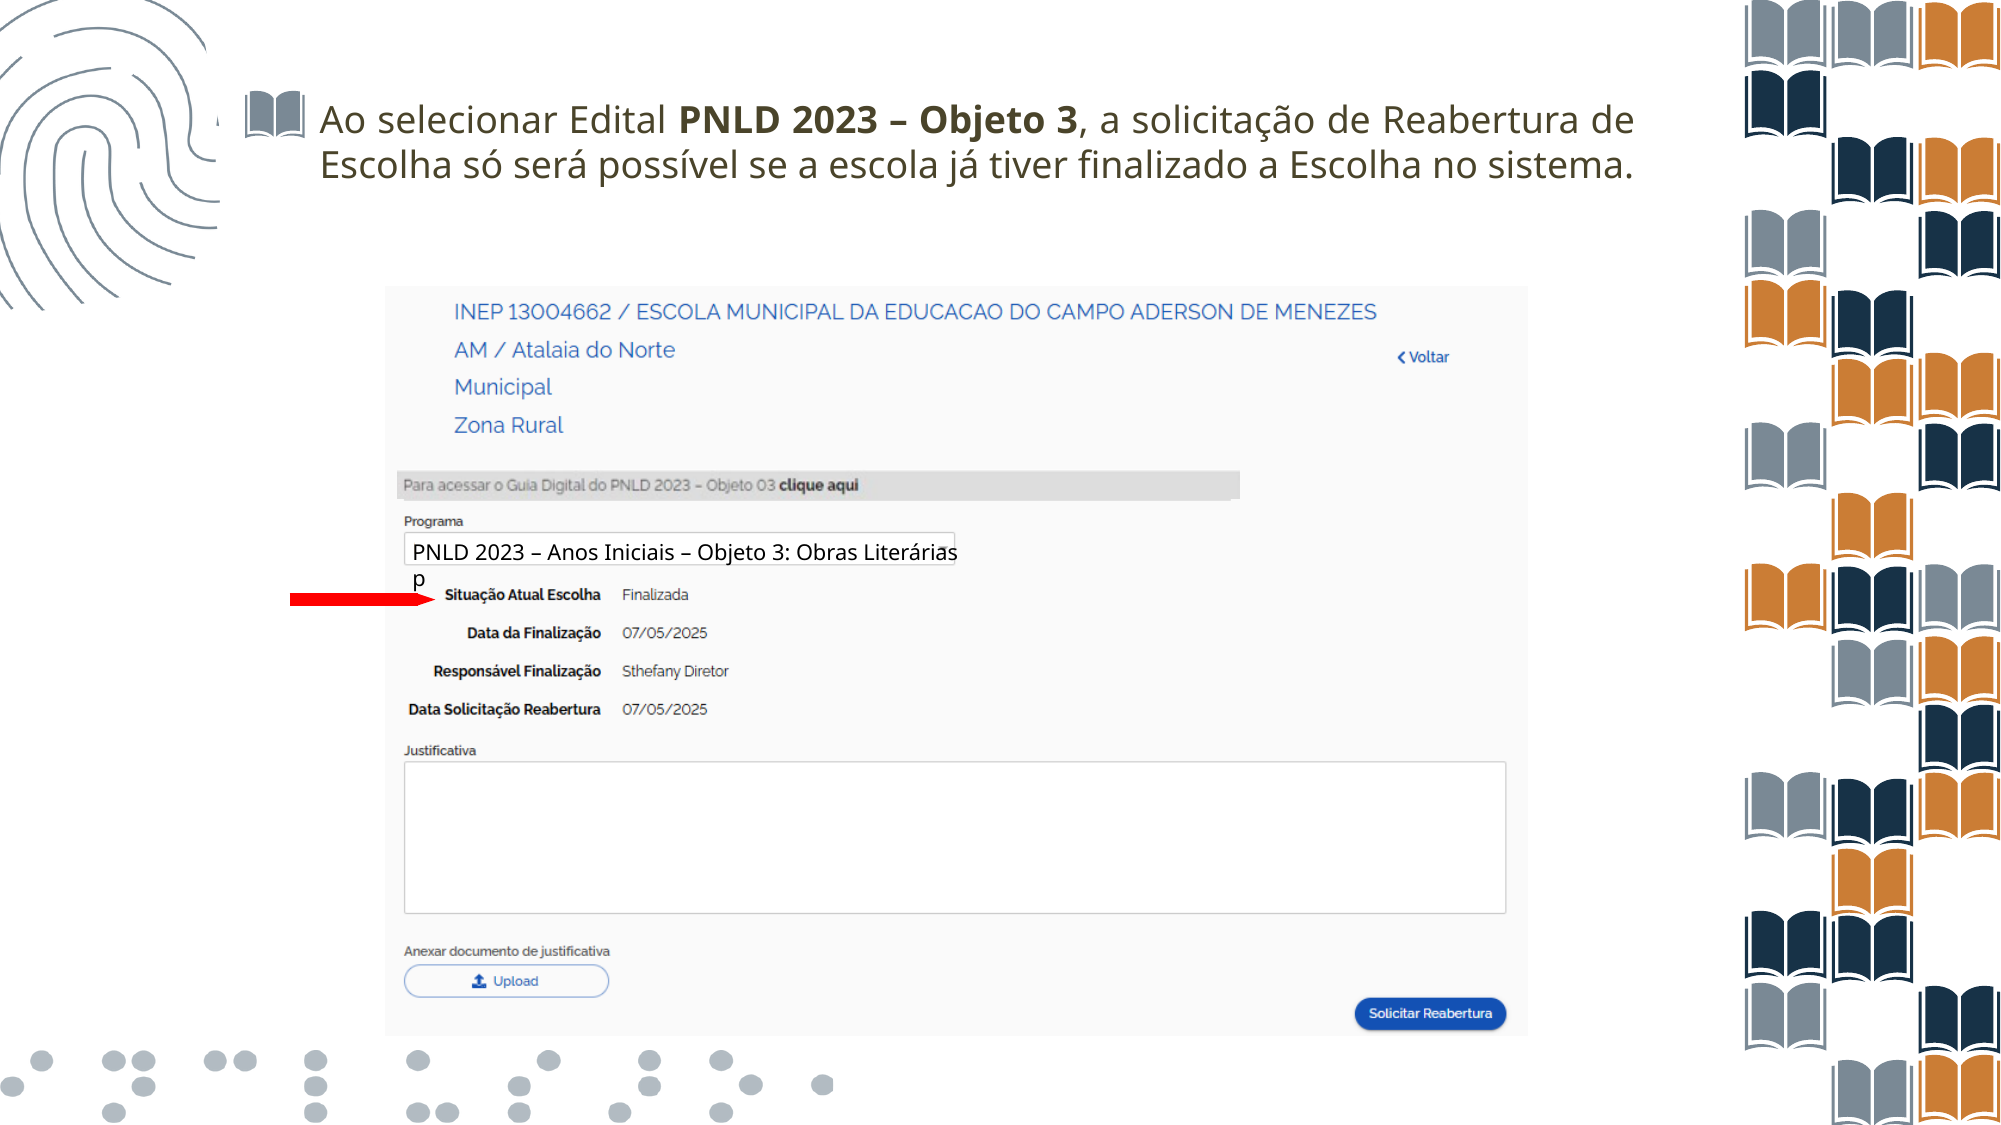

Ao selecionar Edital PNLD 2023 – Objeto 3, a solicitação de Reabertura de Escolha só será possível se a escola já tiver finalizado a Escolha no sistema.
PNLD 2023 – Anos Iniciais – Objeto 3: Obras Literárias p